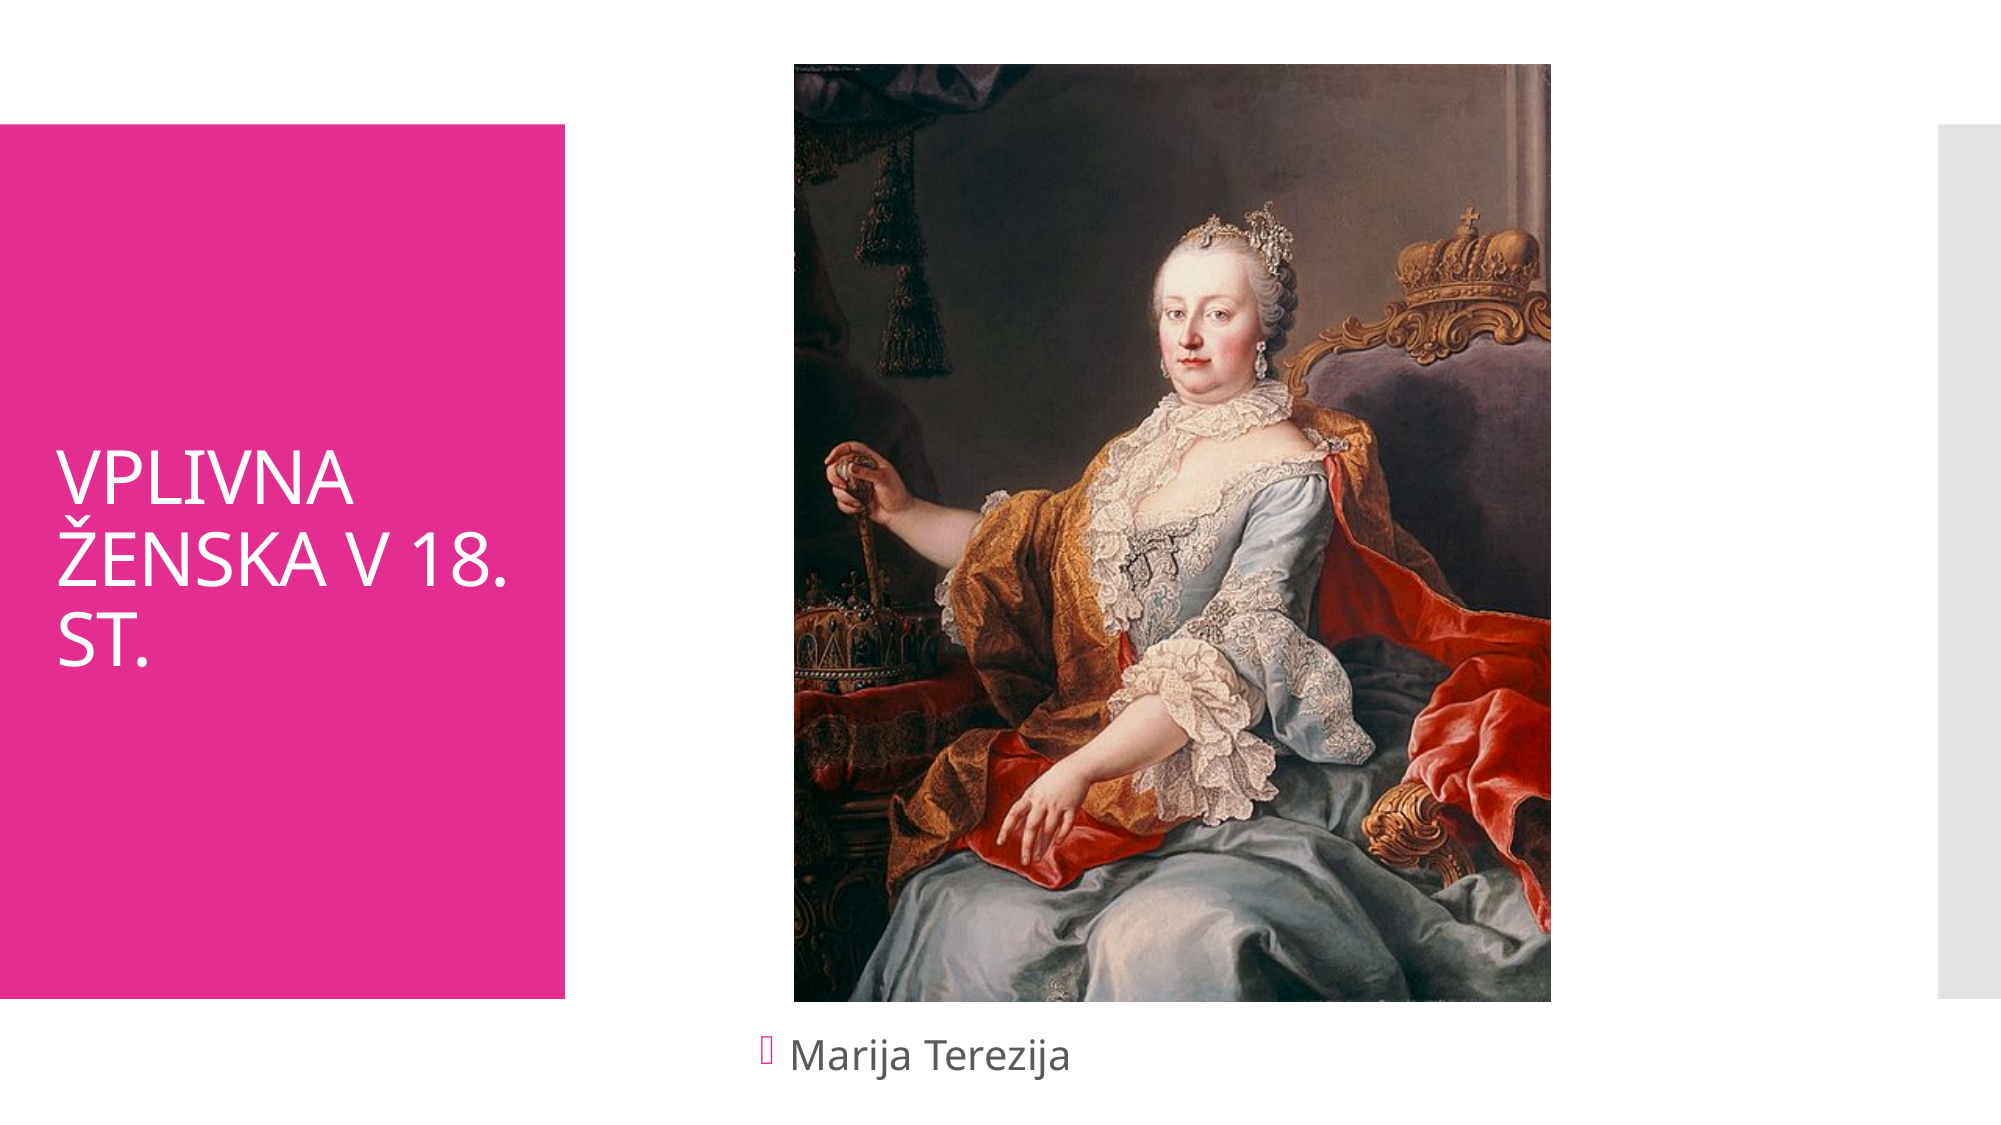

# VPLIVNA ŽENSKA V 18. ST.
Marija Terezija